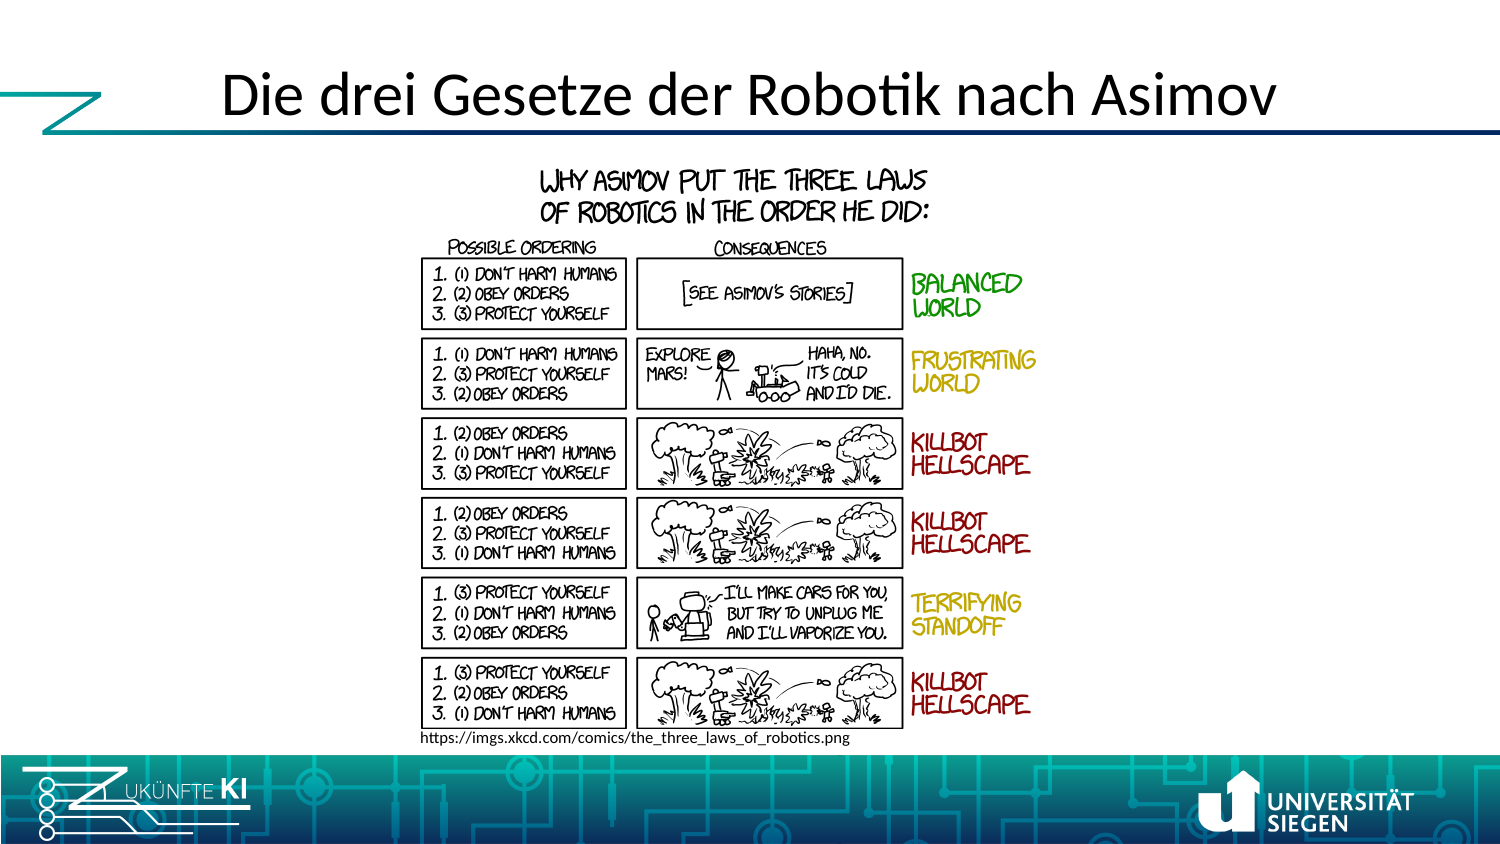

# Die drei Gesetze der Robotik nach Asimov
https://imgs.xkcd.com/comics/the_three_laws_of_robotics.png